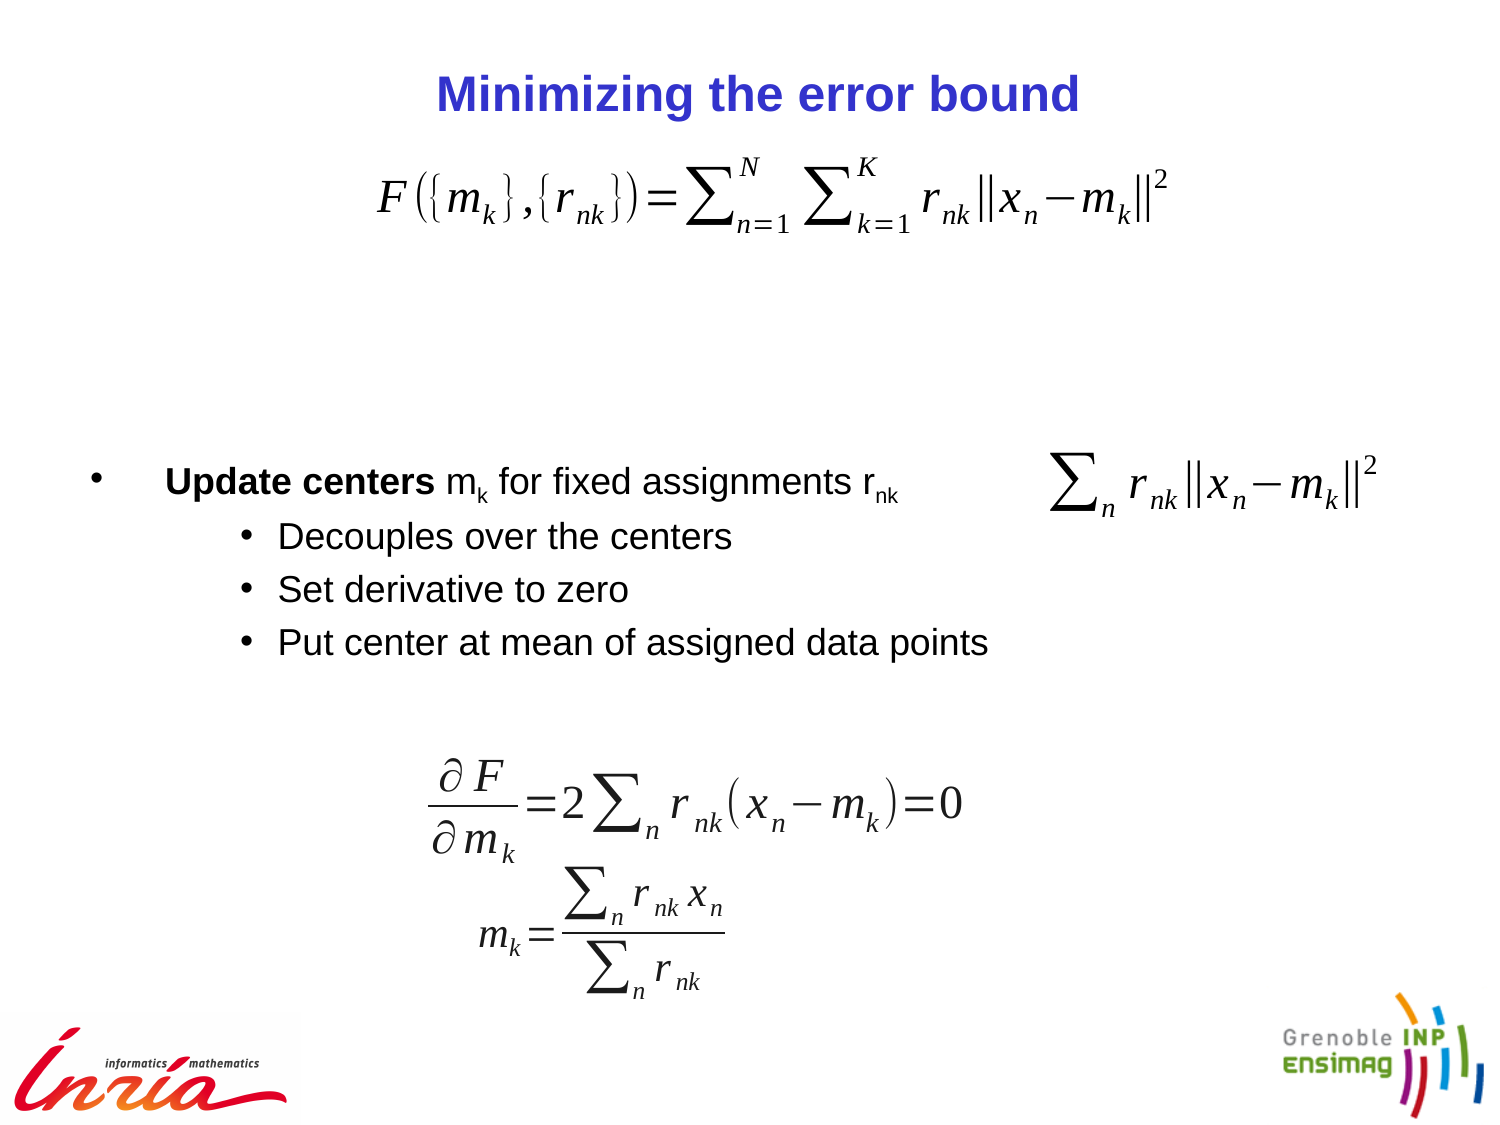

# Minimizing the error bound
Update centers mk for fixed assignments rnk
Decouples over the centers
Set derivative to zero
Put center at mean of assigned data points